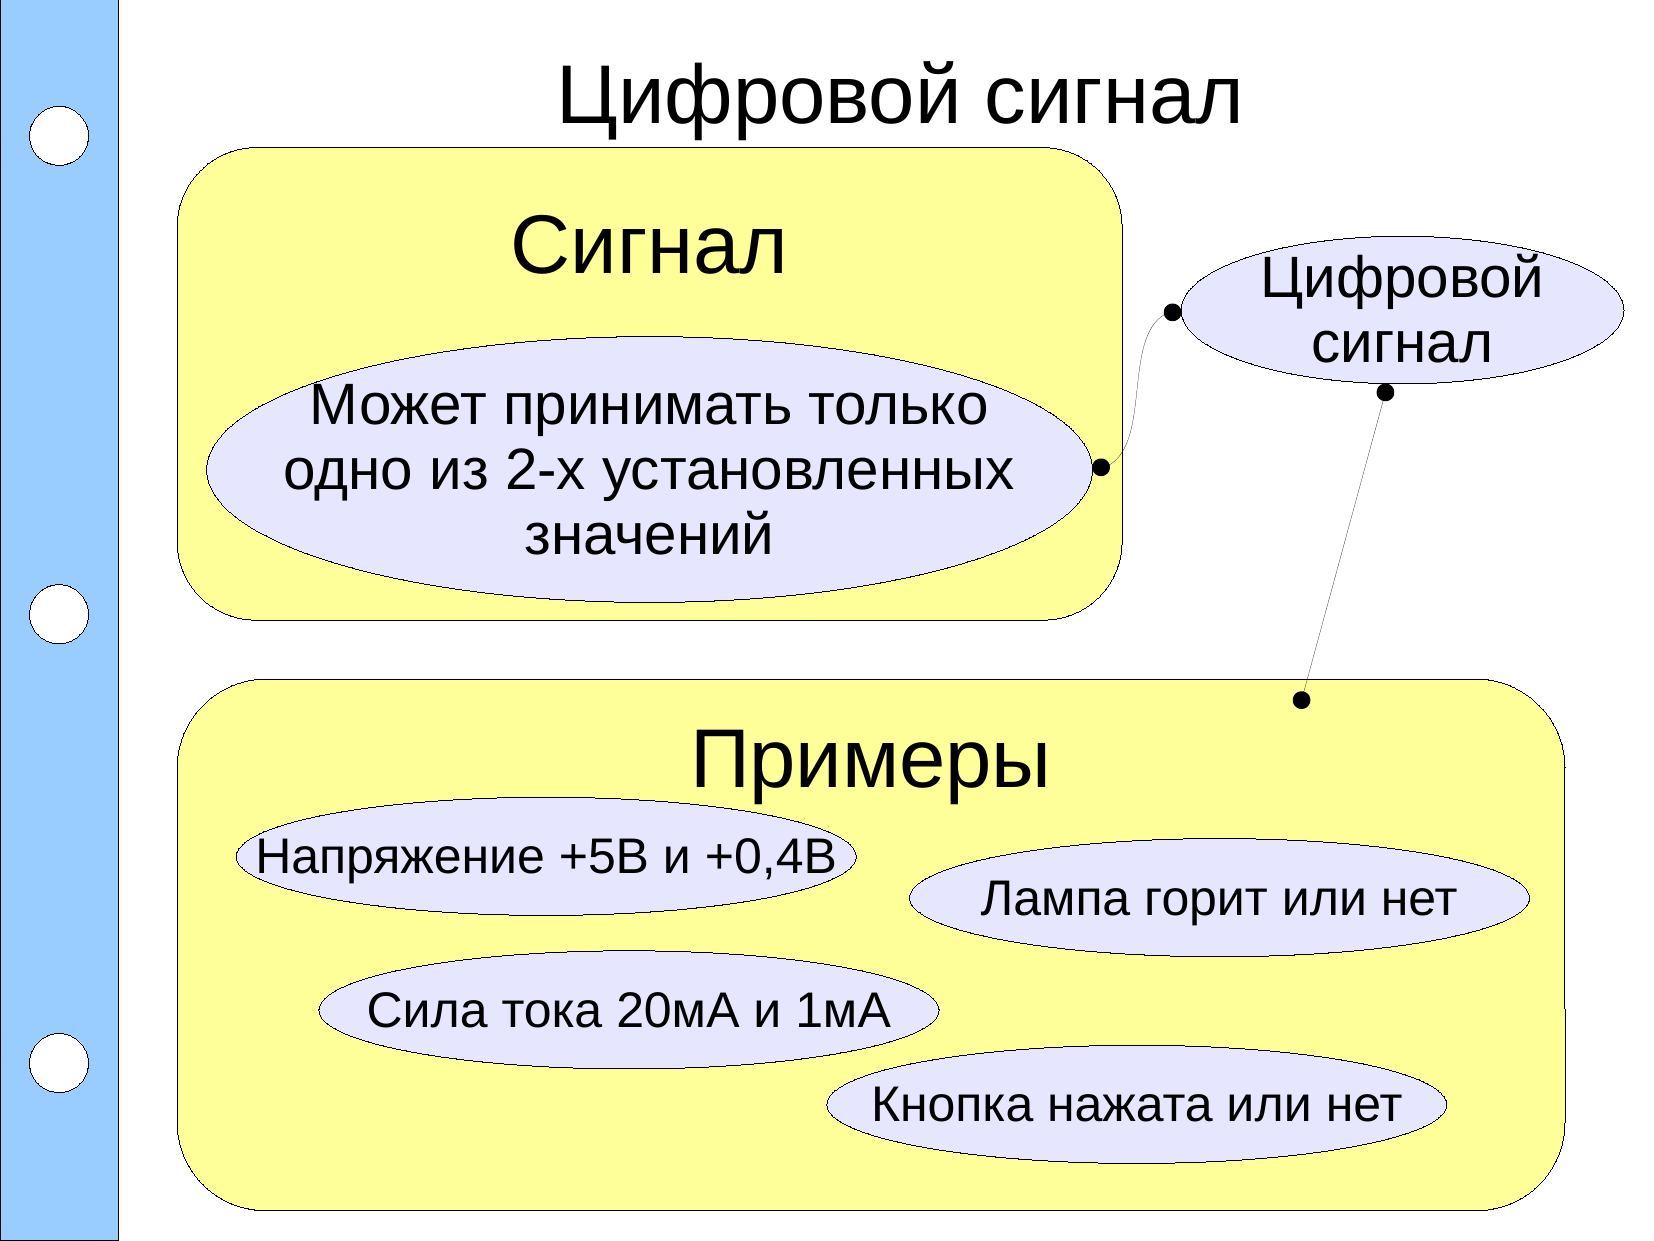

Цифровой сигнал
Сигнал
Цифровой
сигнал
Может принимать только
одно из 2-х установленных
значений
Примеры
Напряжение +5В и +0,4В
Лампа горит или нет
Сила тока 20мА и 1мА
Кнопка нажата или нет